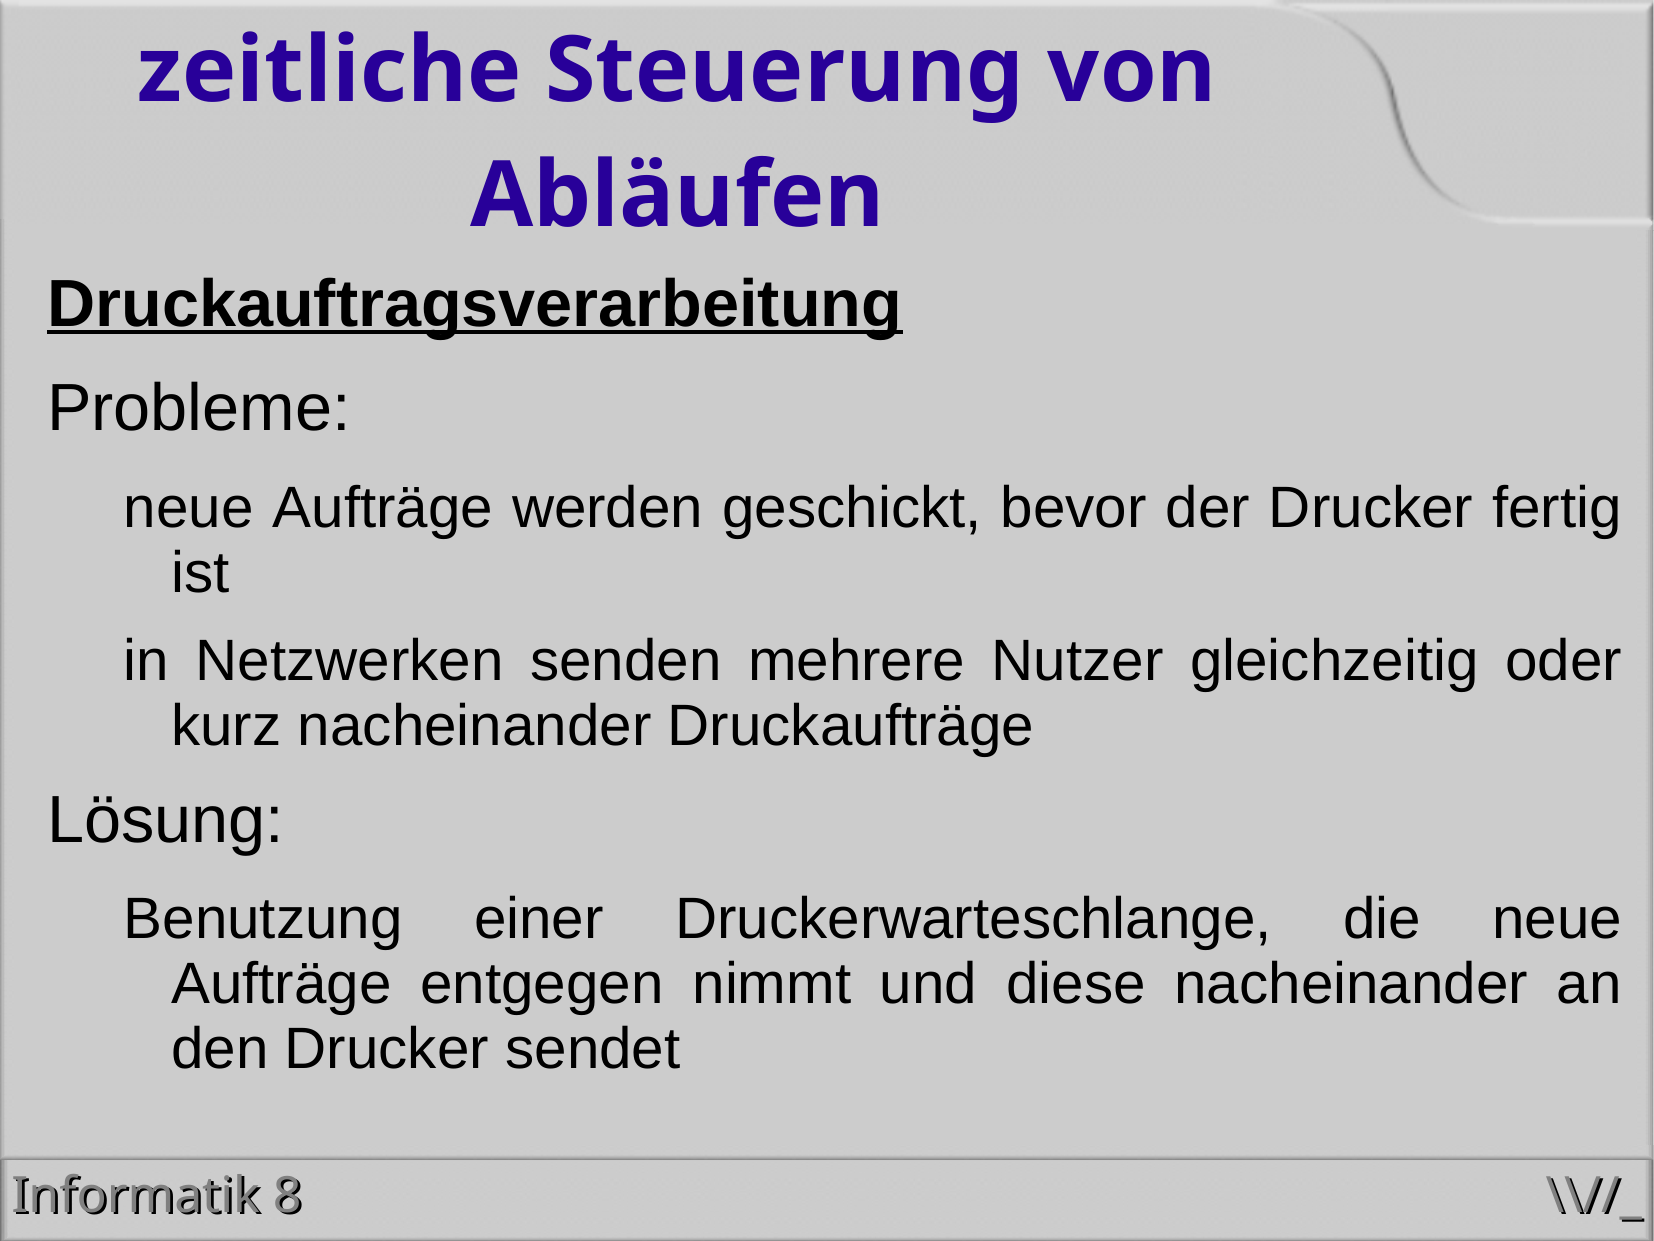

# zeitliche Steuerung von Abläufen
Druckauftragsverarbeitung
Probleme:
neue Aufträge werden geschickt, bevor der Drucker fertig ist
in Netzwerken senden mehrere Nutzer gleichzeitig oder kurz nacheinander Druckaufträge
Lösung:
Benutzung einer Druckerwarteschlange, die neue Aufträge entgegen nimmt und diese nacheinander an den Drucker sendet